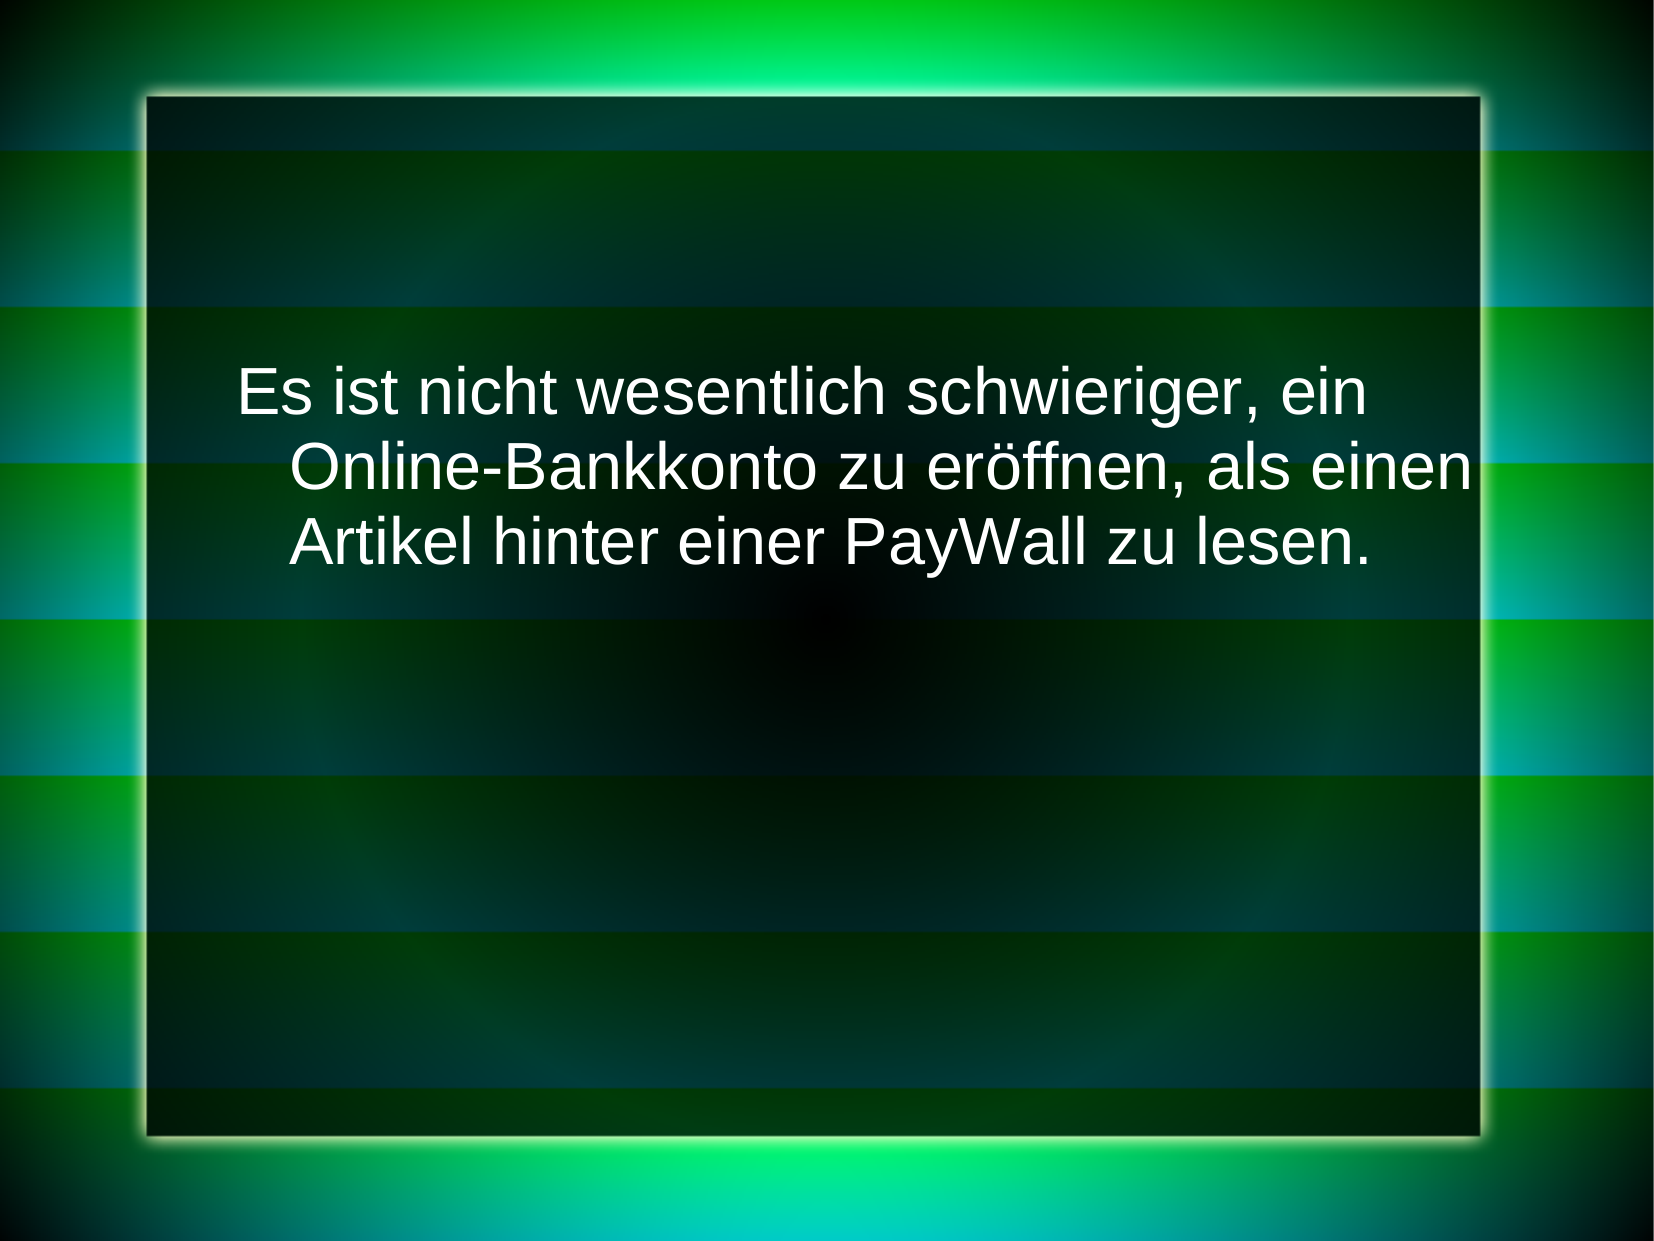

# Es ist nicht wesentlich schwieriger, ein Online-Bankkonto zu eröffnen, als einen Artikel hinter einer PayWall zu lesen.